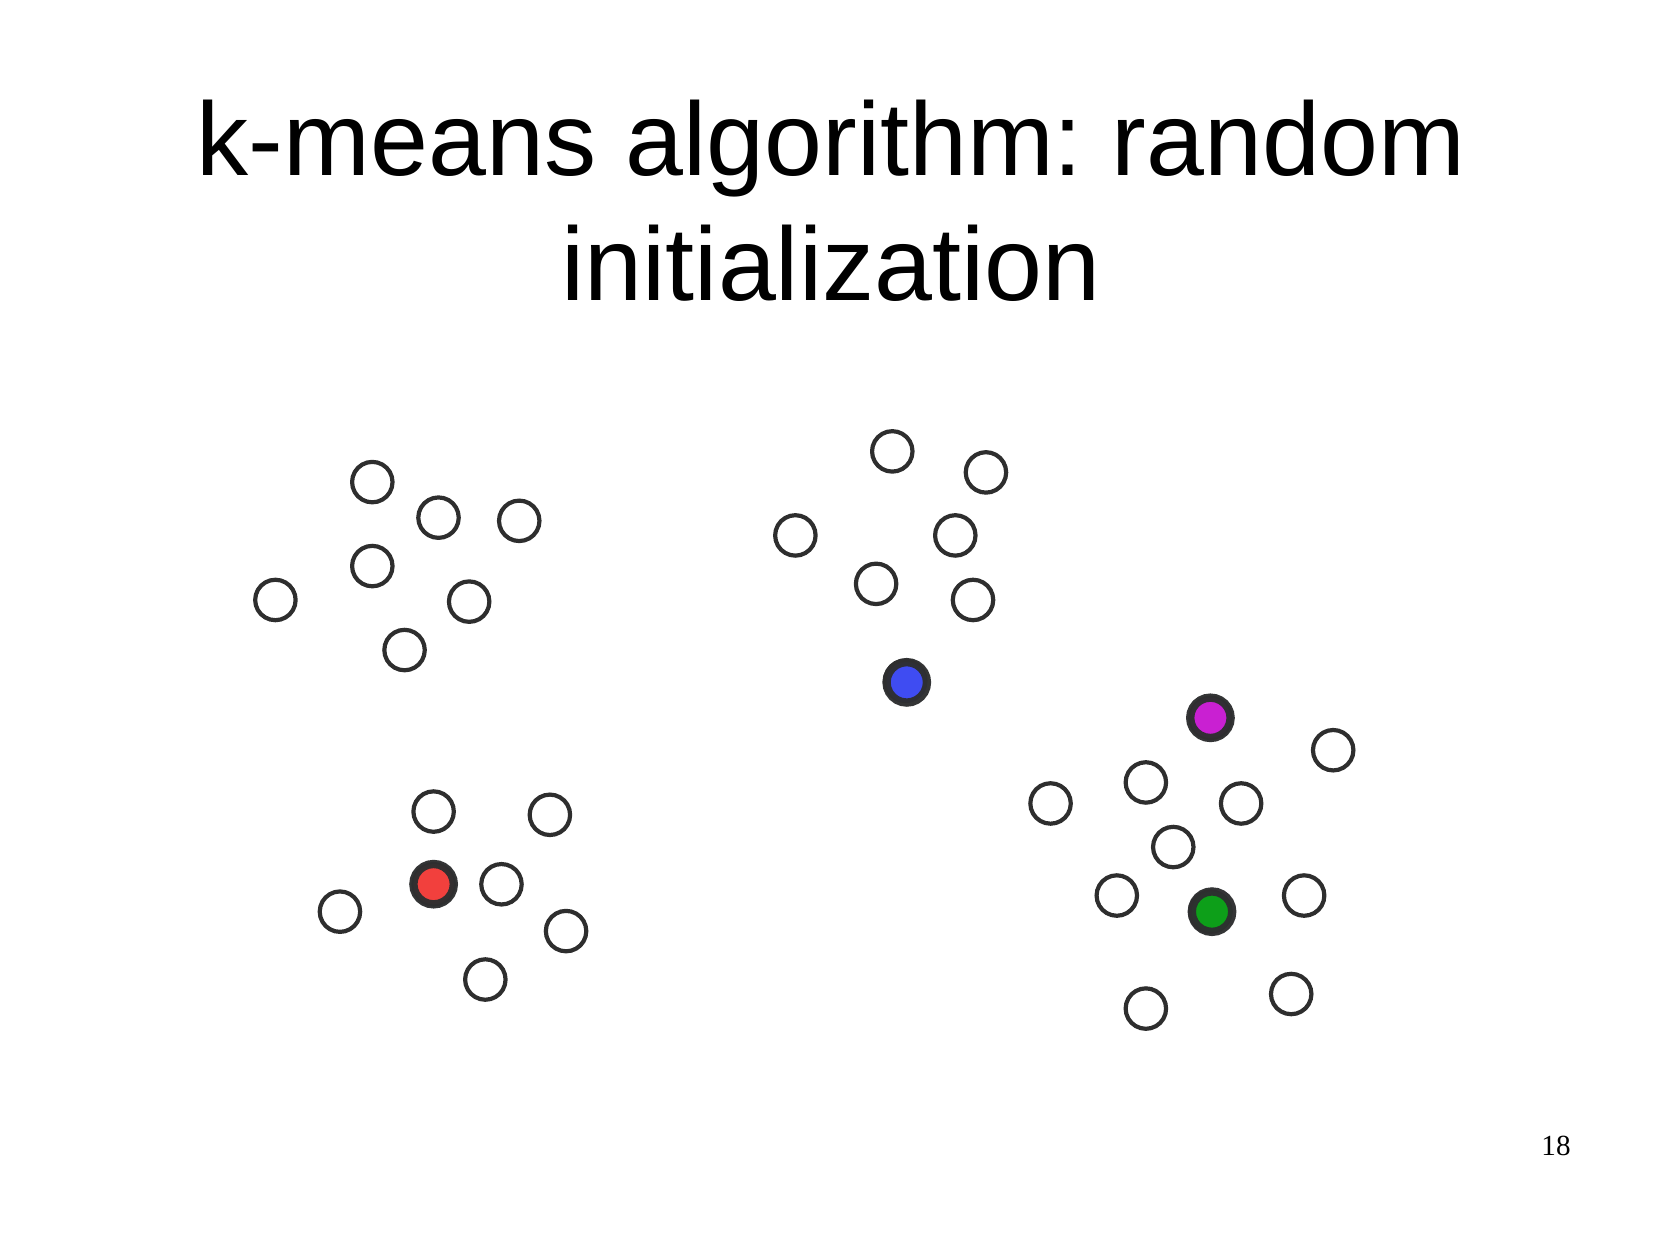

k-means algorithm: random initialization
Boston University Slideshow Title Goes Here
18